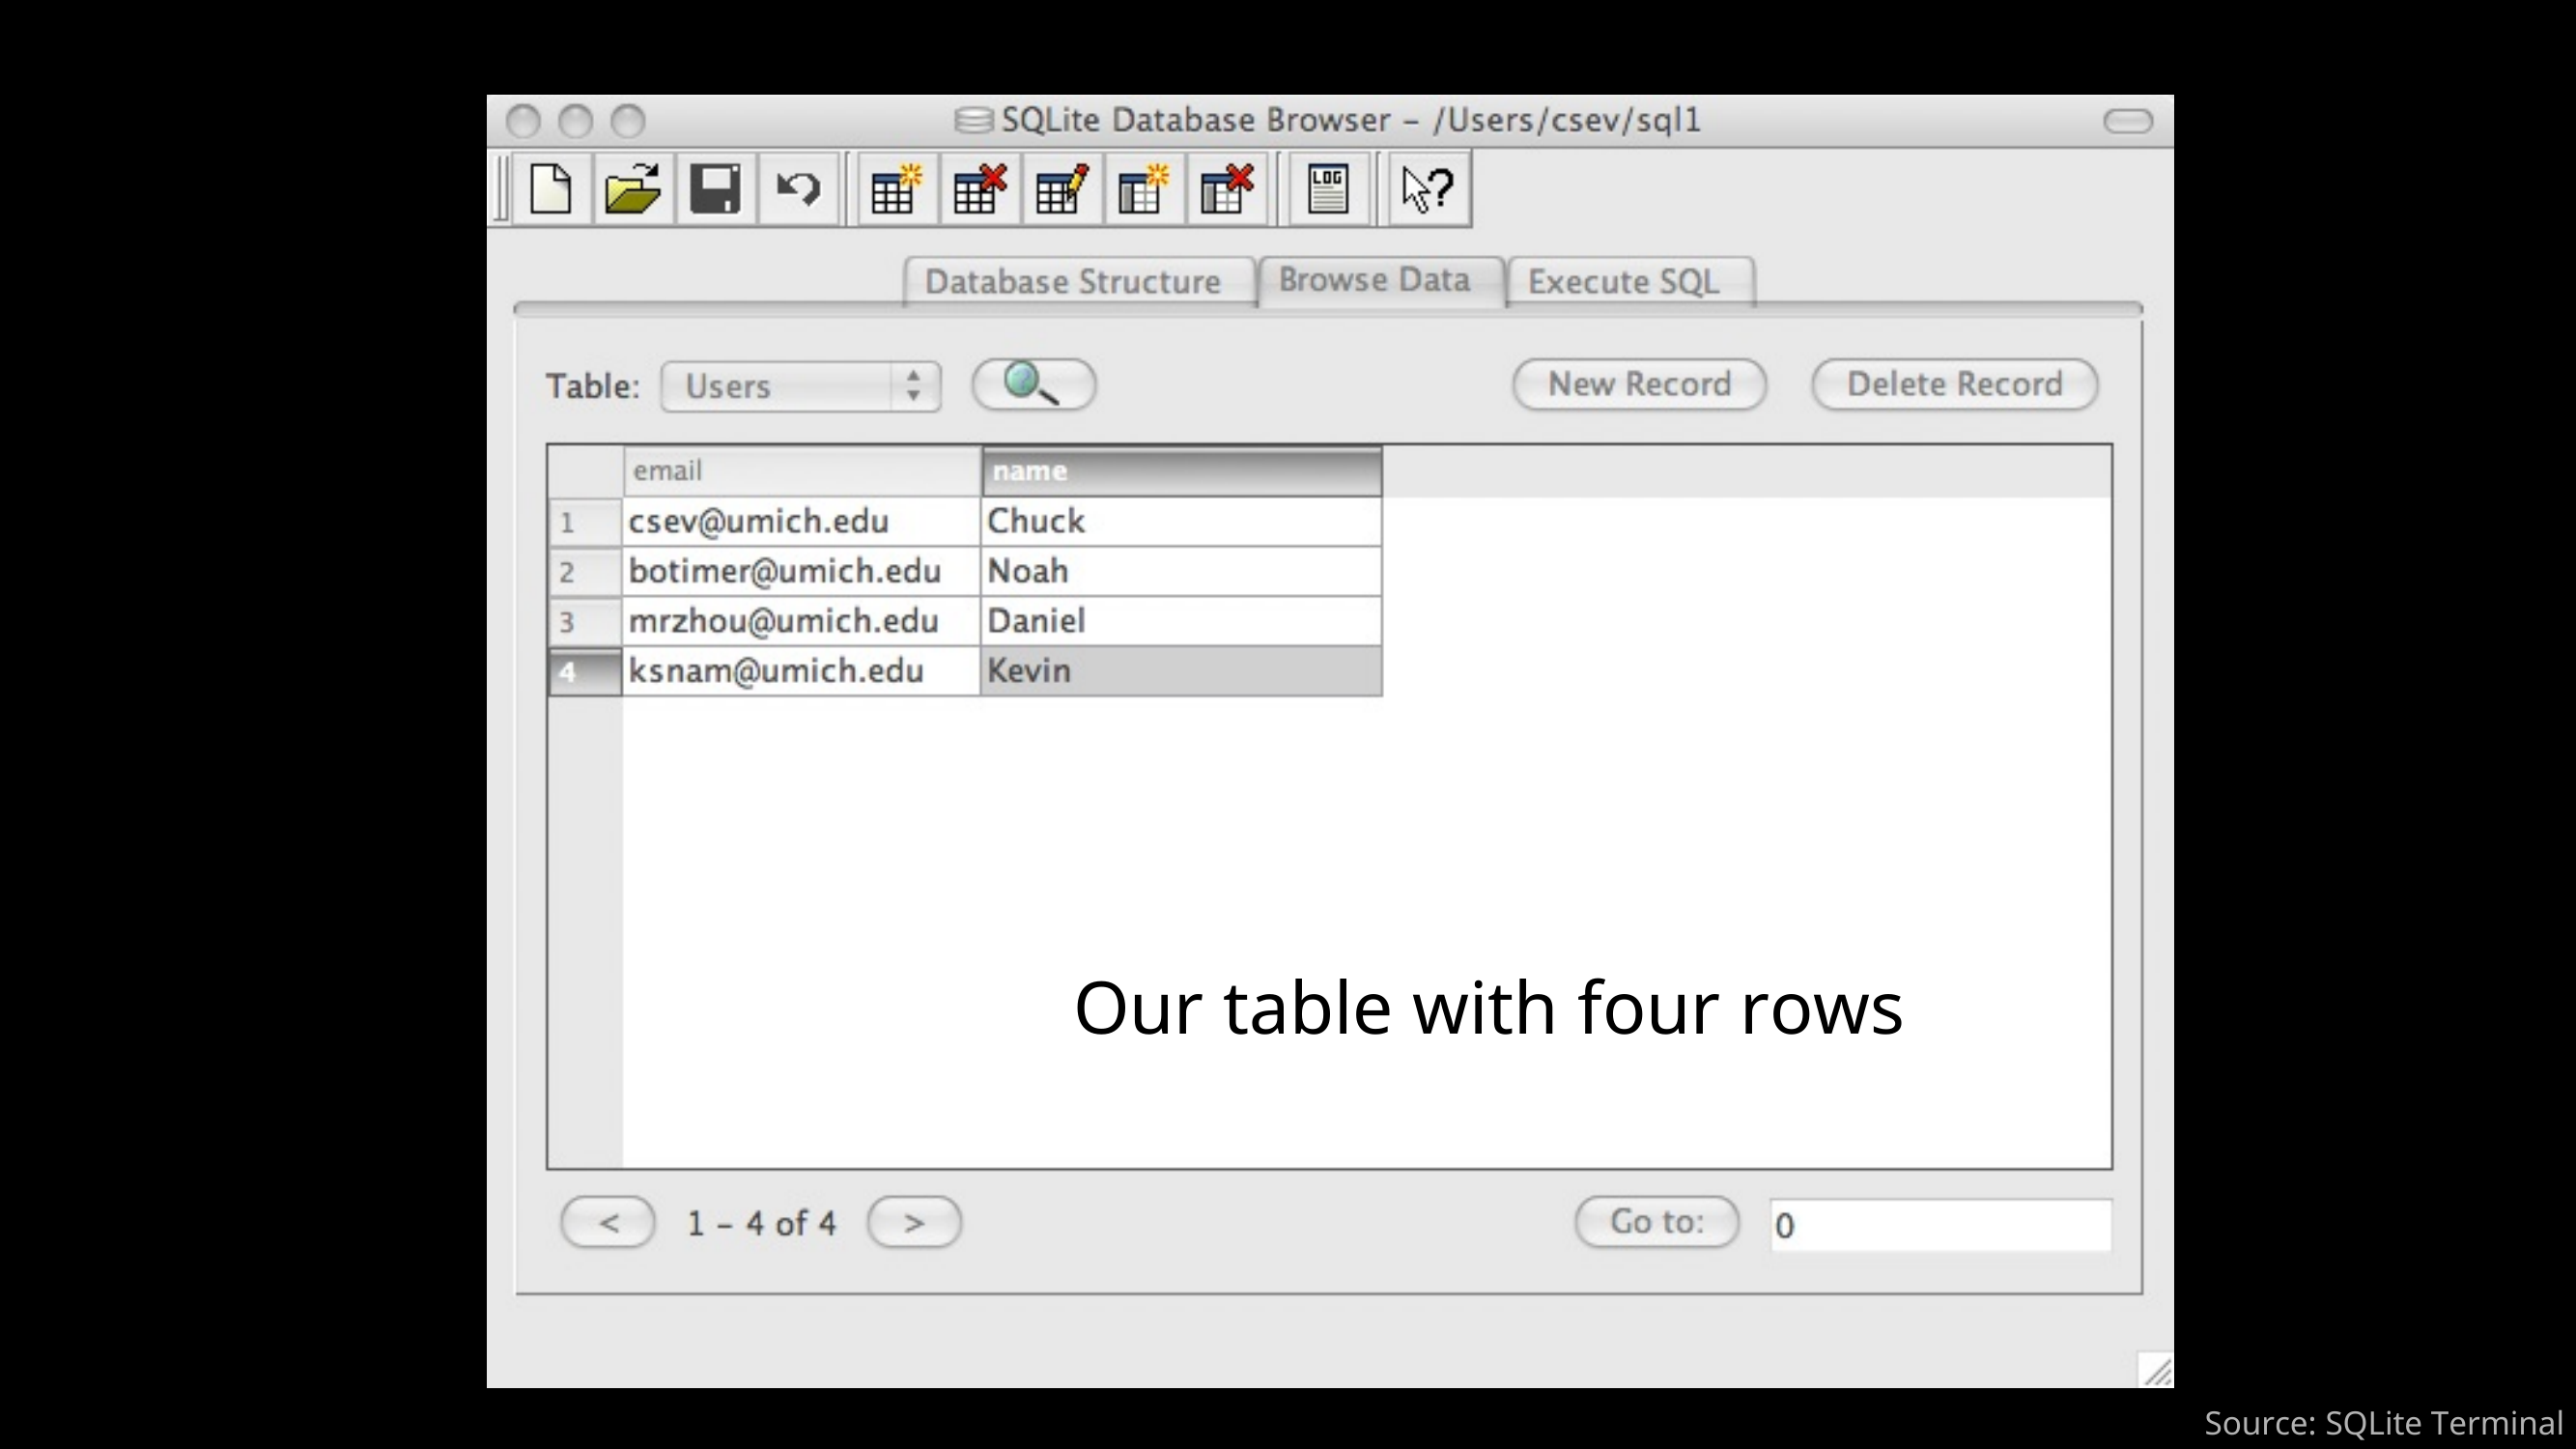

Our table with four rows
Source: SQLite Terminal